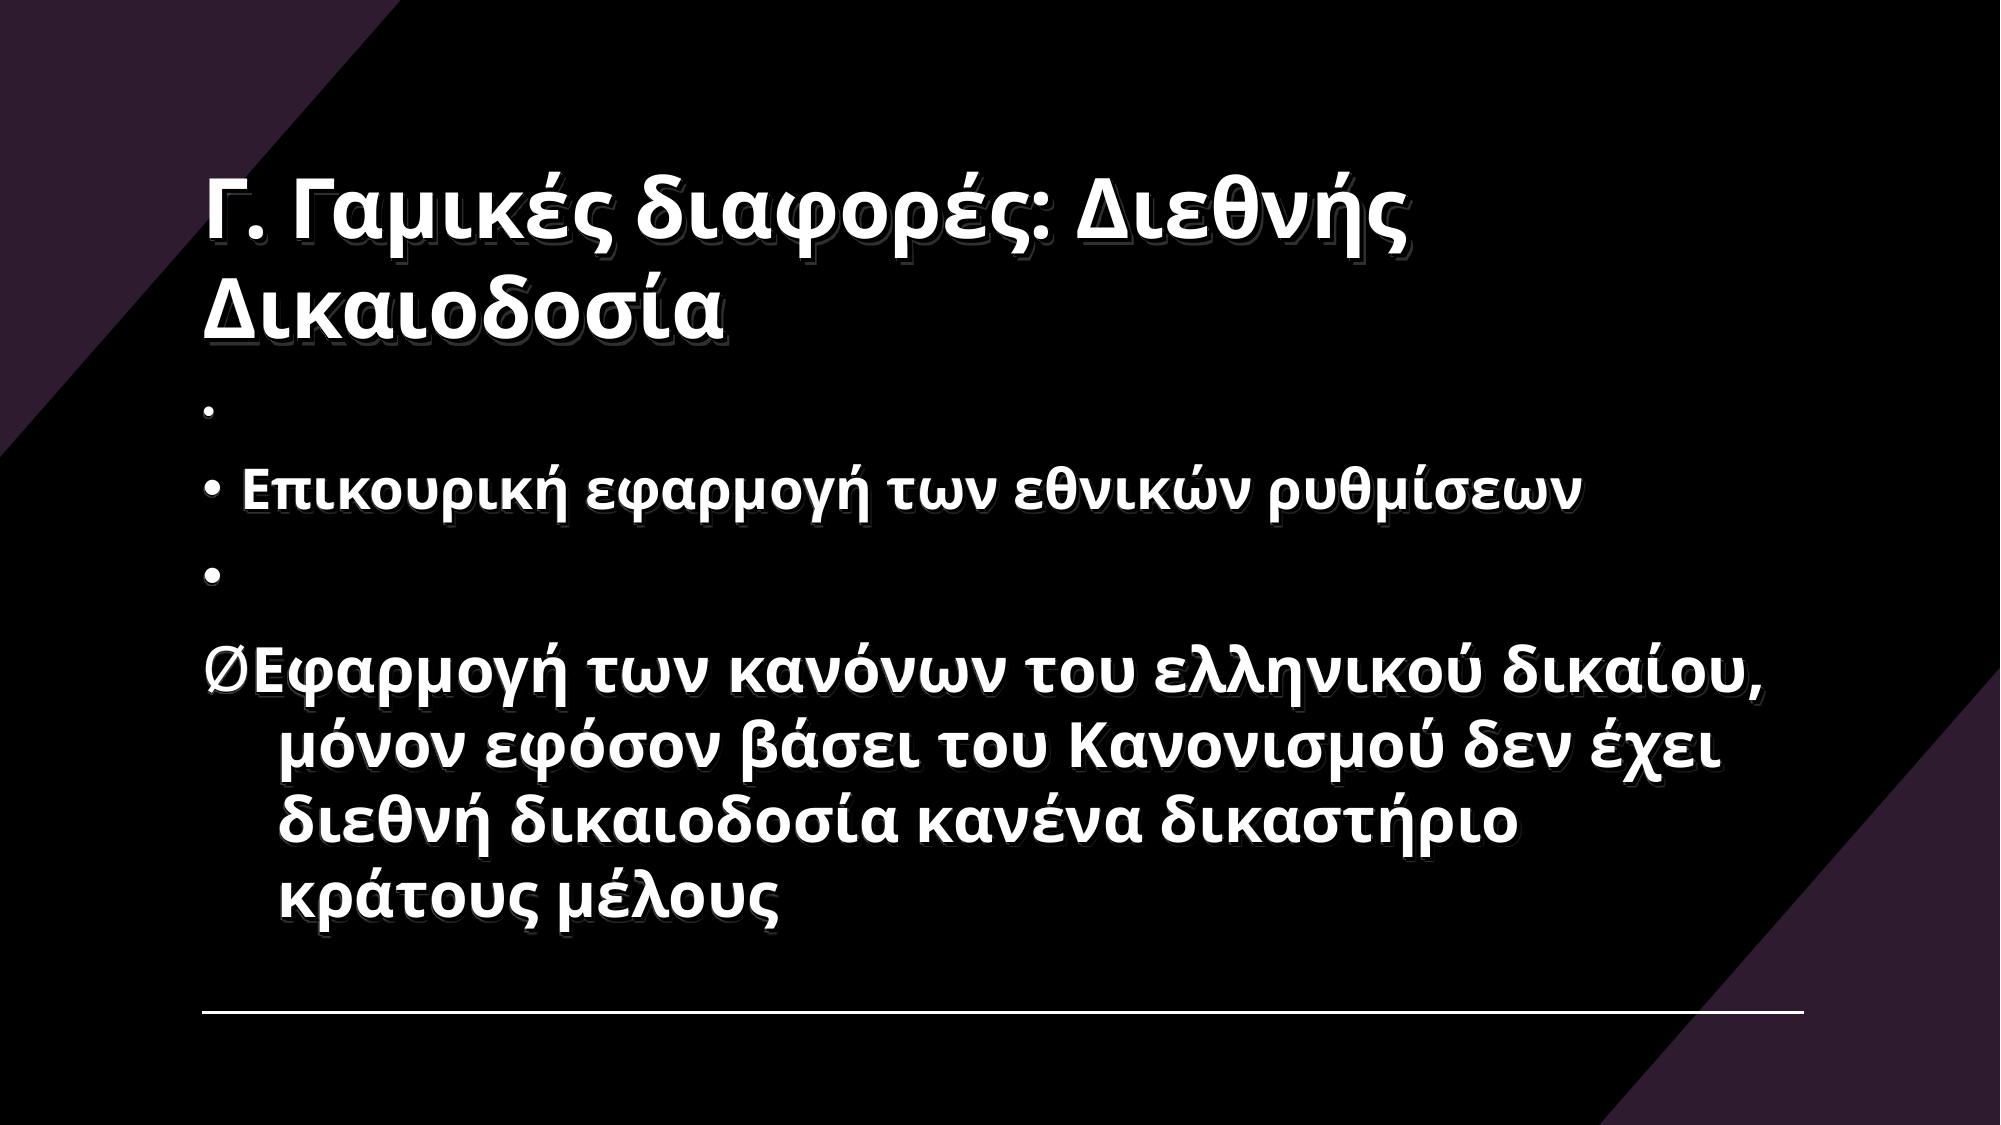

# Γ. Γαμικές διαφορές: Διεθνής Δικαιοδοσία
Επικουρική εφαρμογή των εθνικών ρυθμίσεων
Εφαρμογή των κανόνων του ελληνικού δικαίου, μόνον εφόσον βάσει του Κανονισμού δεν έχει διεθνή δικαιοδοσία κανένα δικαστήριο κράτους μέλους